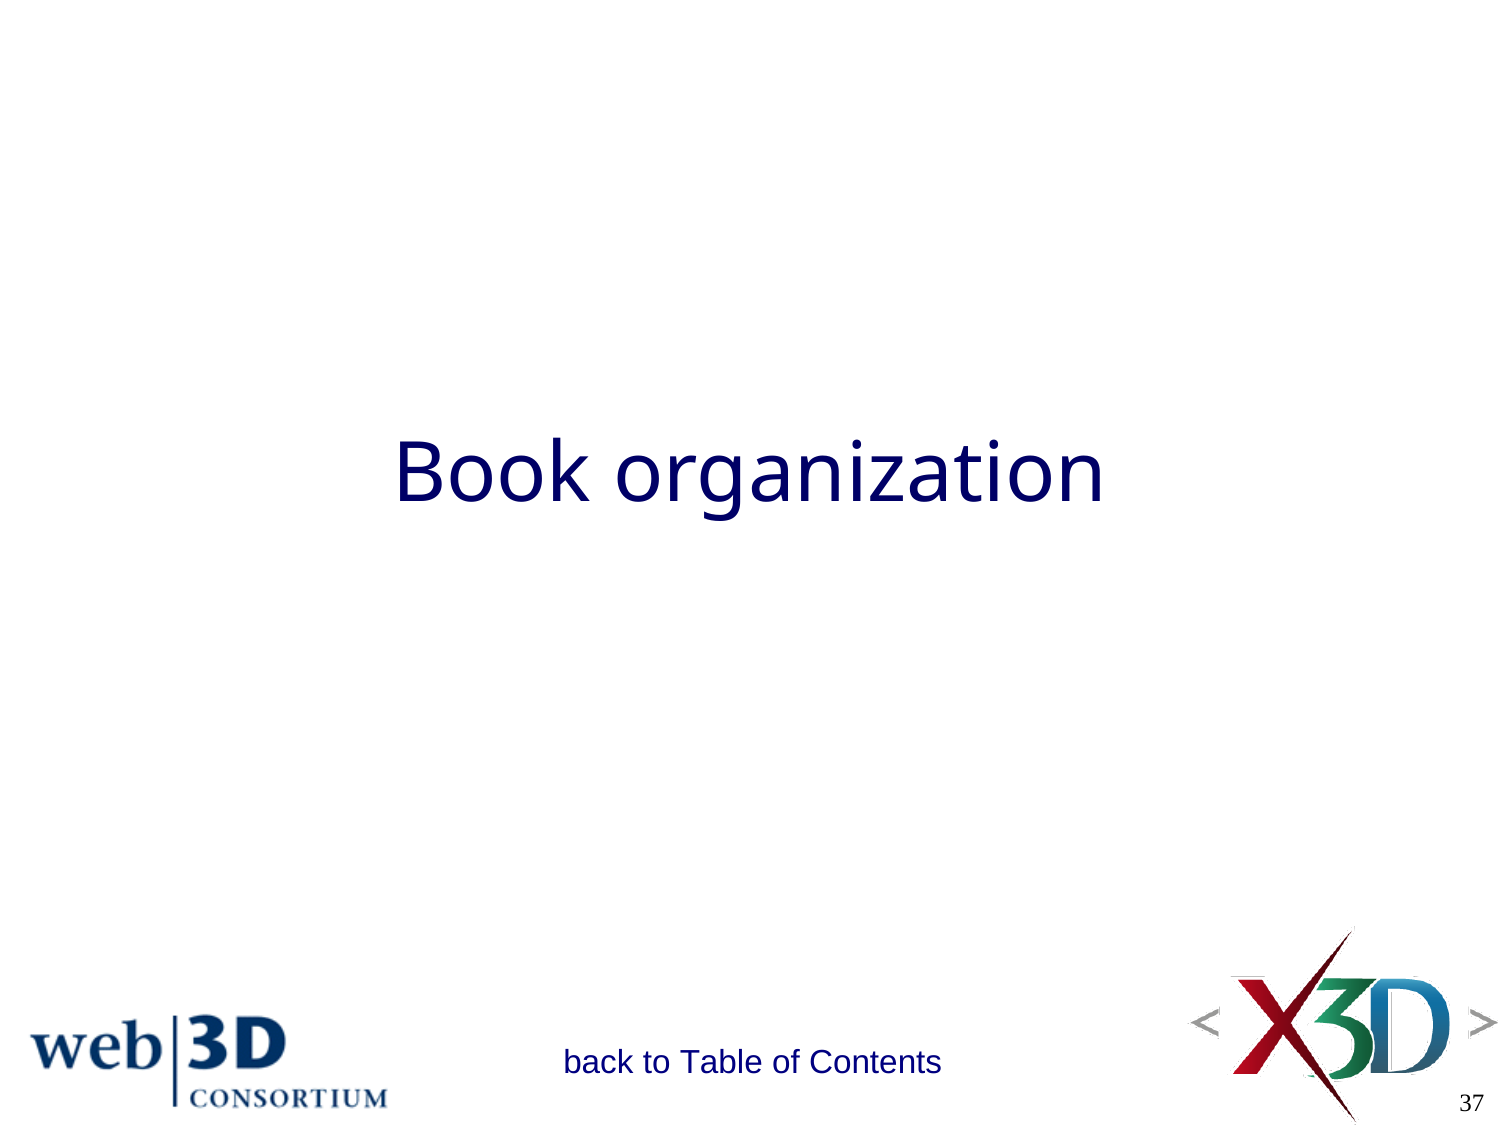

# Book organization
back to Table of Contents